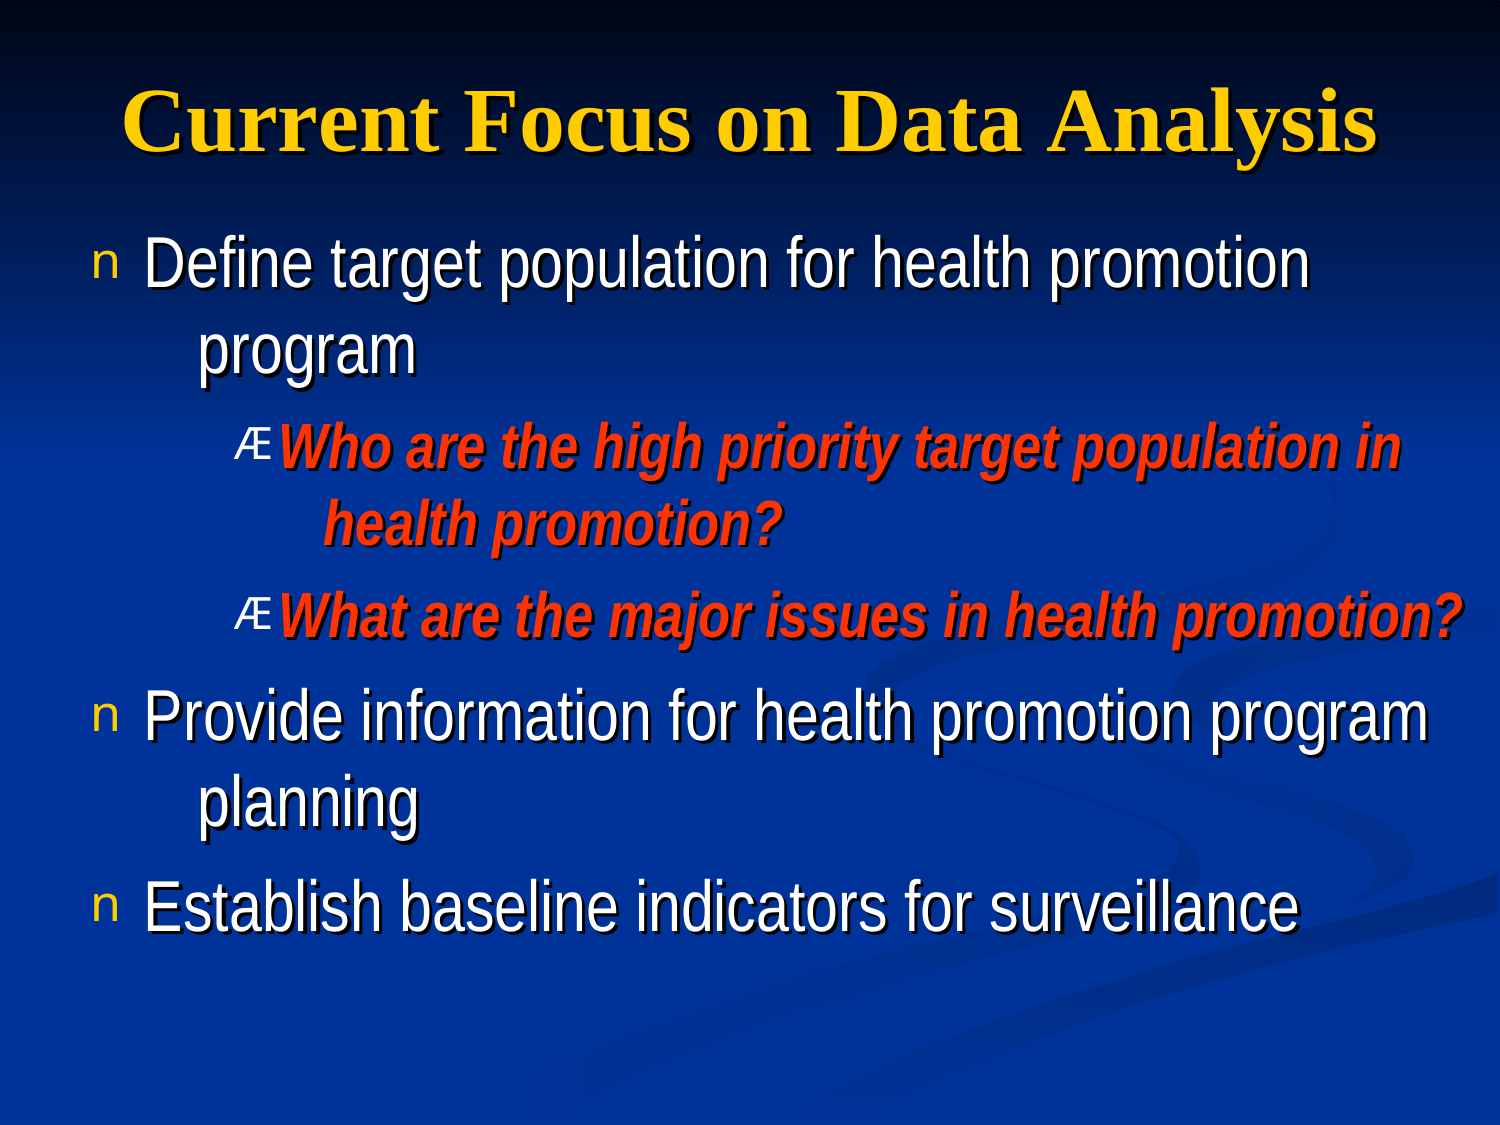

# Current Focus on Data Analysis
Define target population for health promotion program
Who are the high priority target population in health promotion?
What are the major issues in health promotion?
Provide information for health promotion program planning
Establish baseline indicators for surveillance